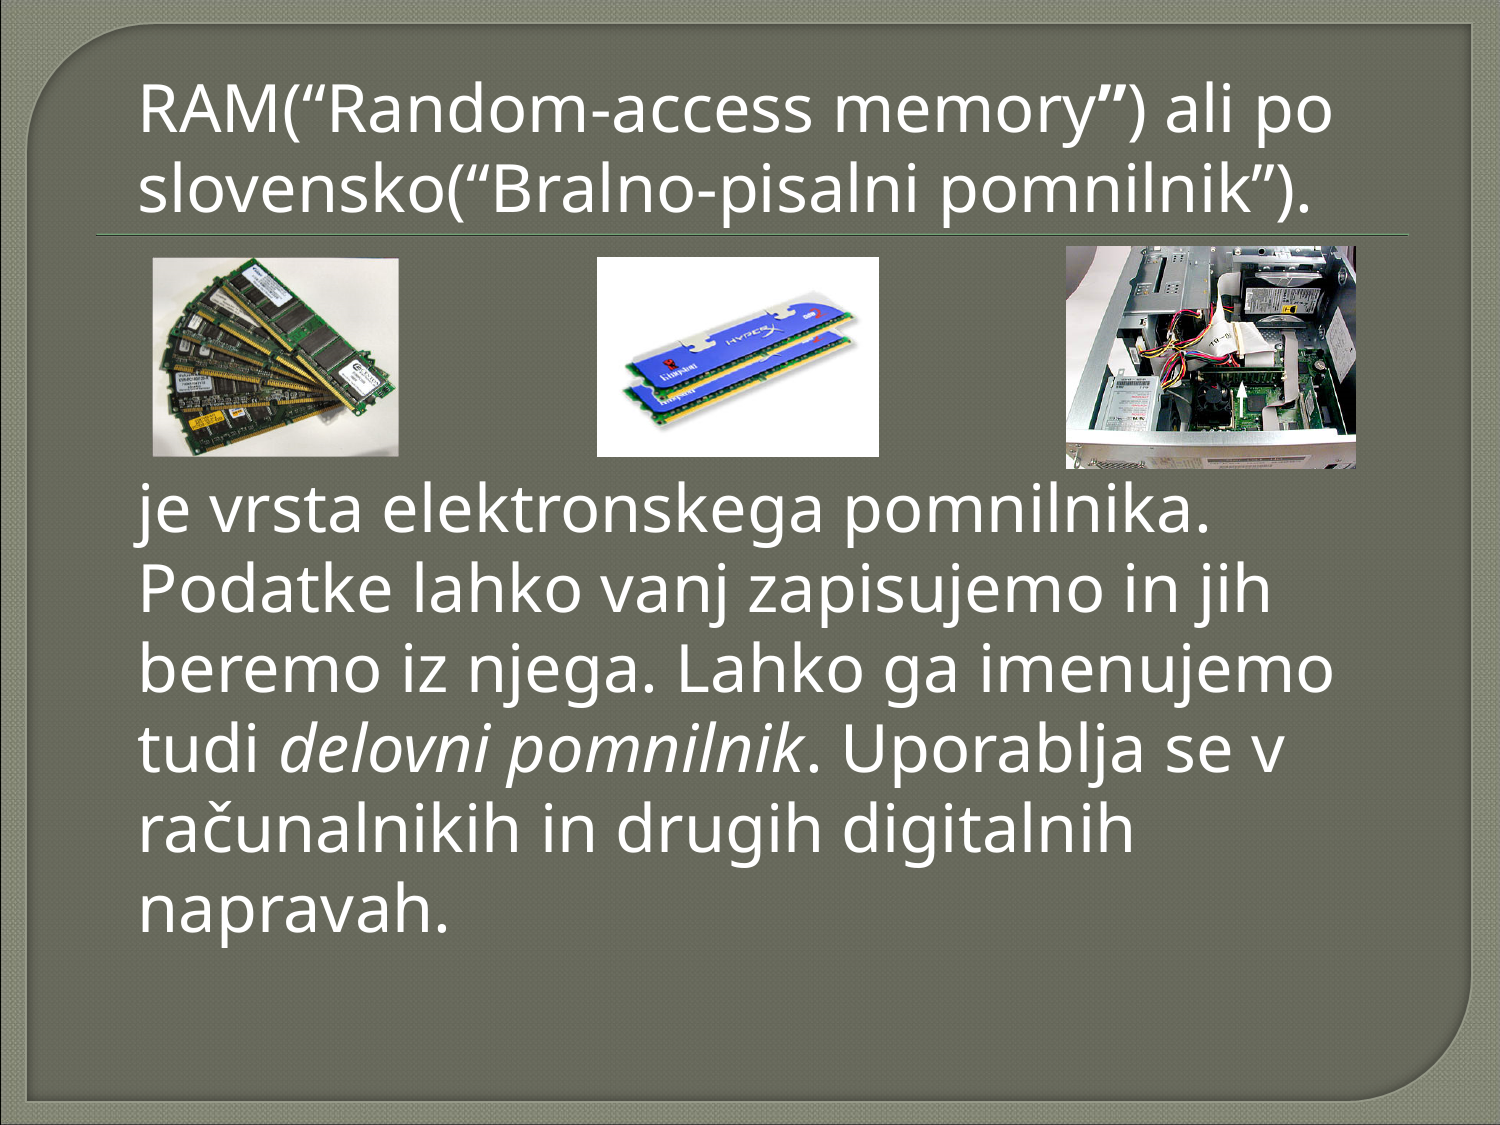

# RAM(“Random-access memory”) ali po slovensko(“Bralno-pisalni pomnilnik”).
	je vrsta elektronskega pomnilnika. Podatke lahko vanj zapisujemo in jih beremo iz njega. Lahko ga imenujemo tudi delovni pomnilnik. Uporablja se v računalnikih in drugih digitalnih napravah.